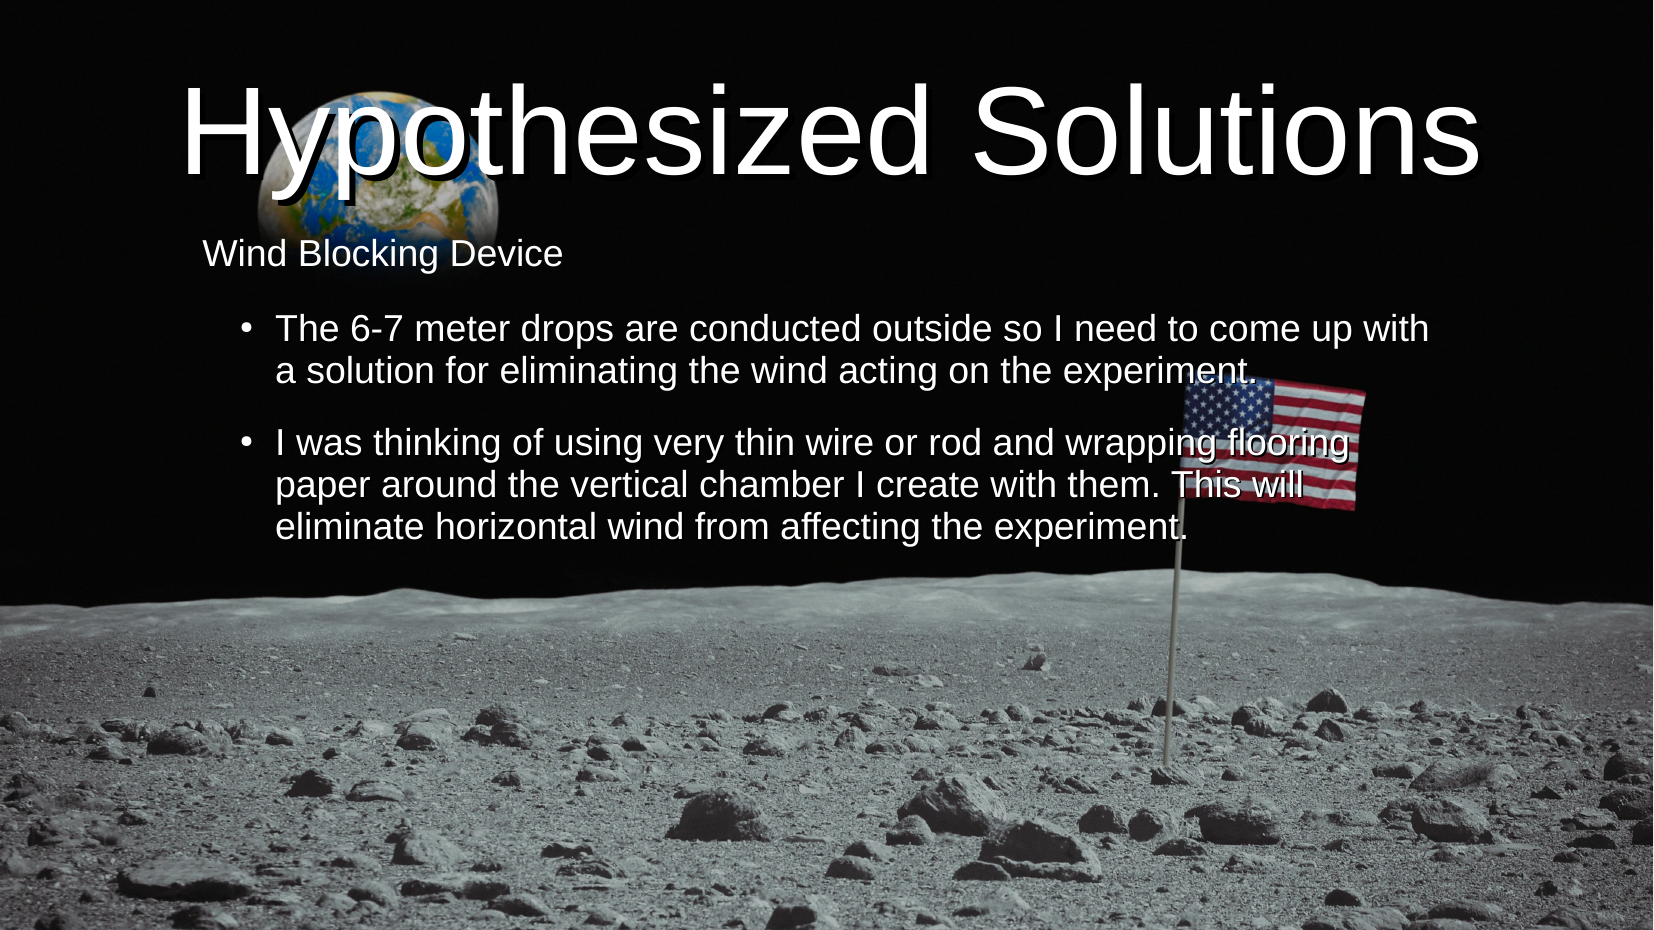

# Hypothesized Solutions
Wind Blocking Device
The 6-7 meter drops are conducted outside so I need to come up with a solution for eliminating the wind acting on the experiment.
I was thinking of using very thin wire or rod and wrapping flooring paper around the vertical chamber I create with them. This will eliminate horizontal wind from affecting the experiment.